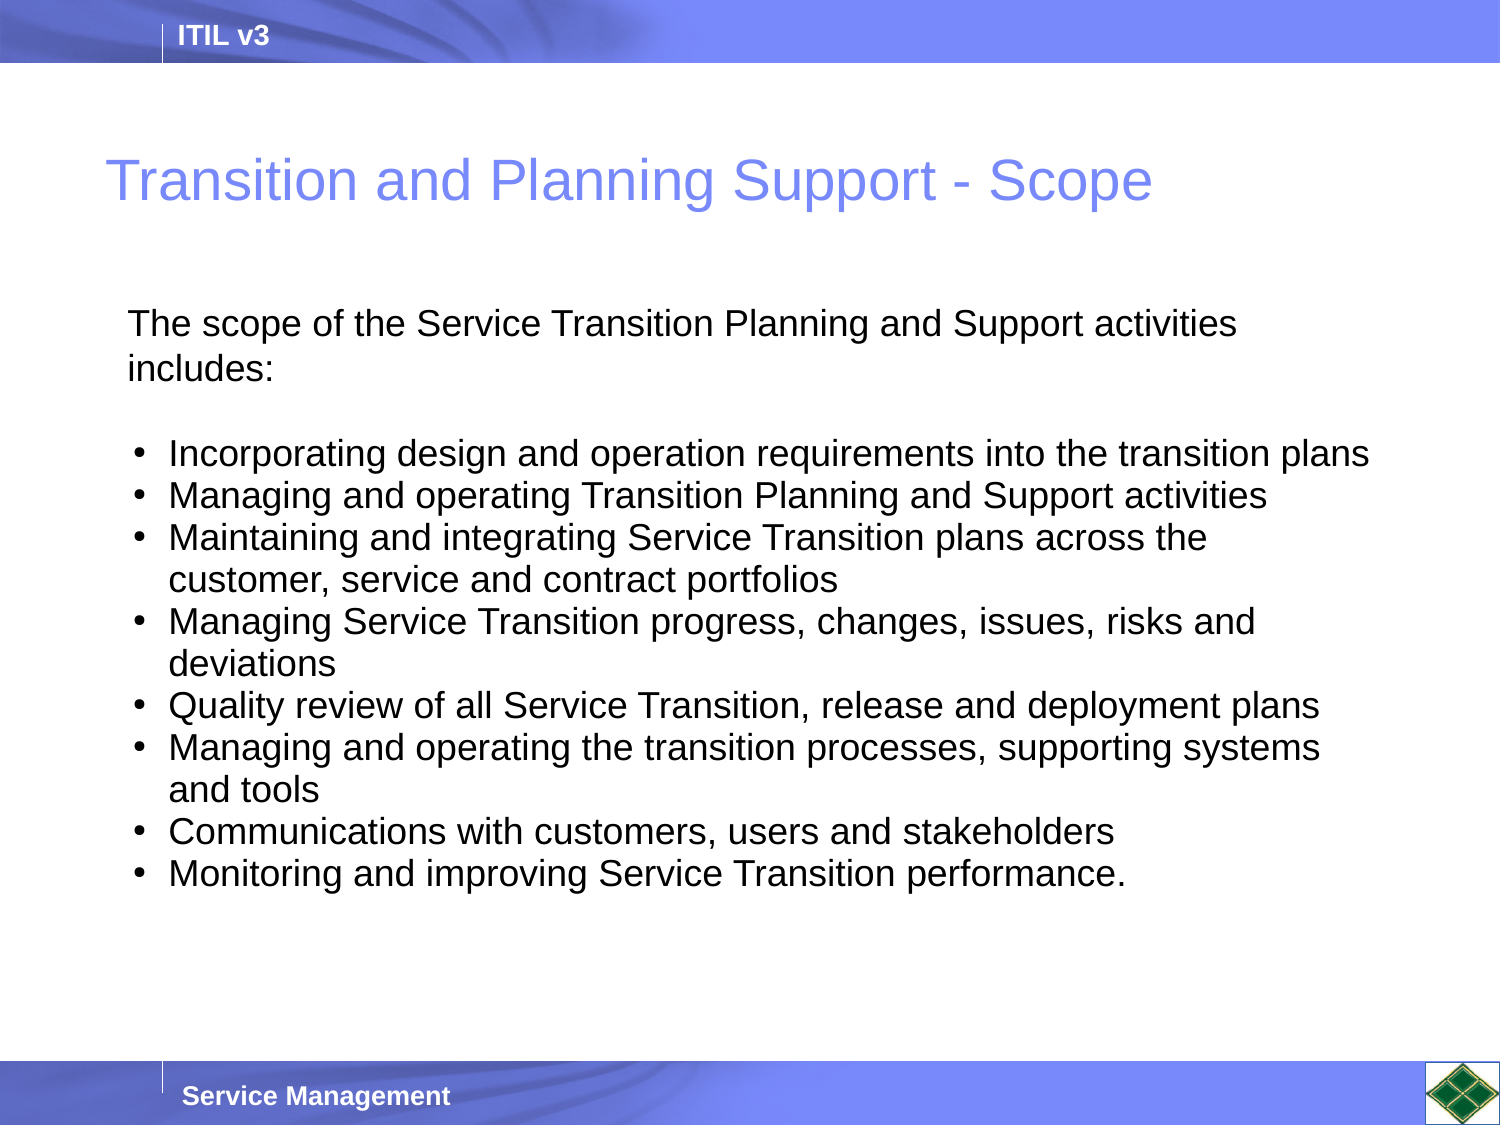

Transition and Planning Support - Scope
The scope of the Service Transition Planning and Support activities includes:
Incorporating design and operation requirements into the transition plans
Managing and operating Transition Planning and Support activities
Maintaining and integrating Service Transition plans across the customer, service and contract portfolios
Managing Service Transition progress, changes, issues, risks and deviations
Quality review of all Service Transition, release and deployment plans
Managing and operating the transition processes, supporting systems and tools
Communications with customers, users and stakeholders
Monitoring and improving Service Transition performance.